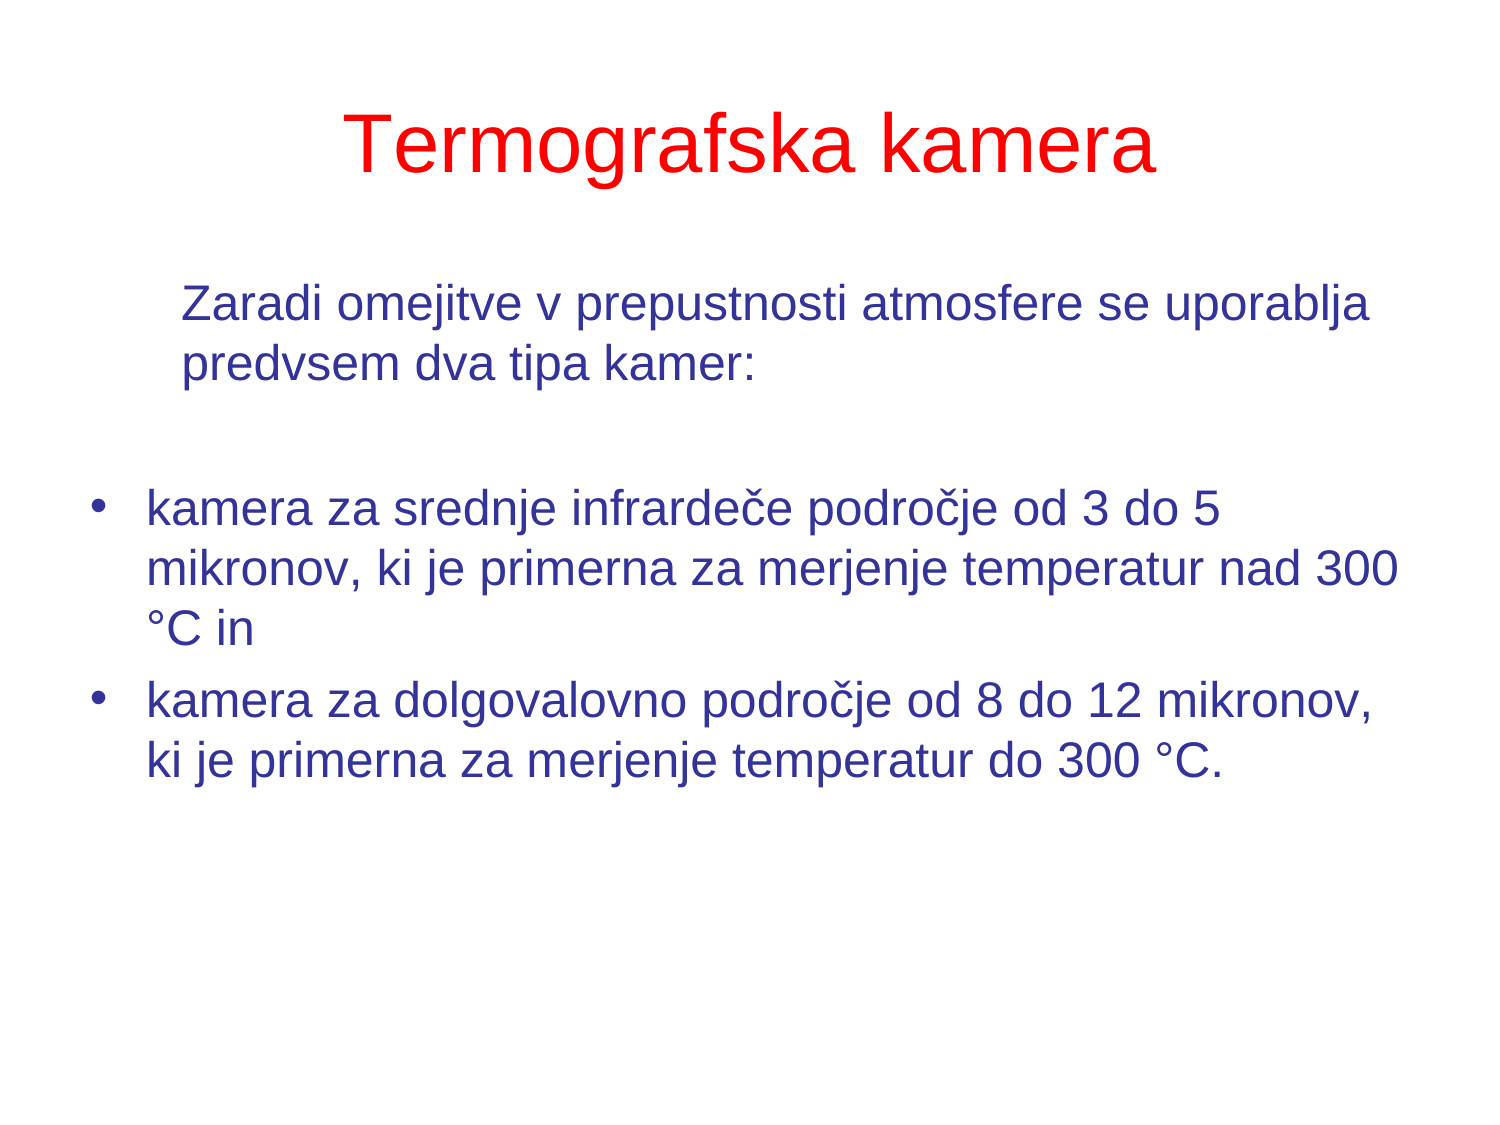

# Termografska kamera
 Zaradi omejitve v prepustnosti atmosfere se uporablja predvsem dva tipa kamer:
kamera za srednje infrardeče področje od 3 do 5 mikronov, ki je primerna za merjenje temperatur nad 300 °C in
kamera za dolgovalovno področje od 8 do 12 mikronov, ki je primerna za merjenje temperatur do 300 °C.